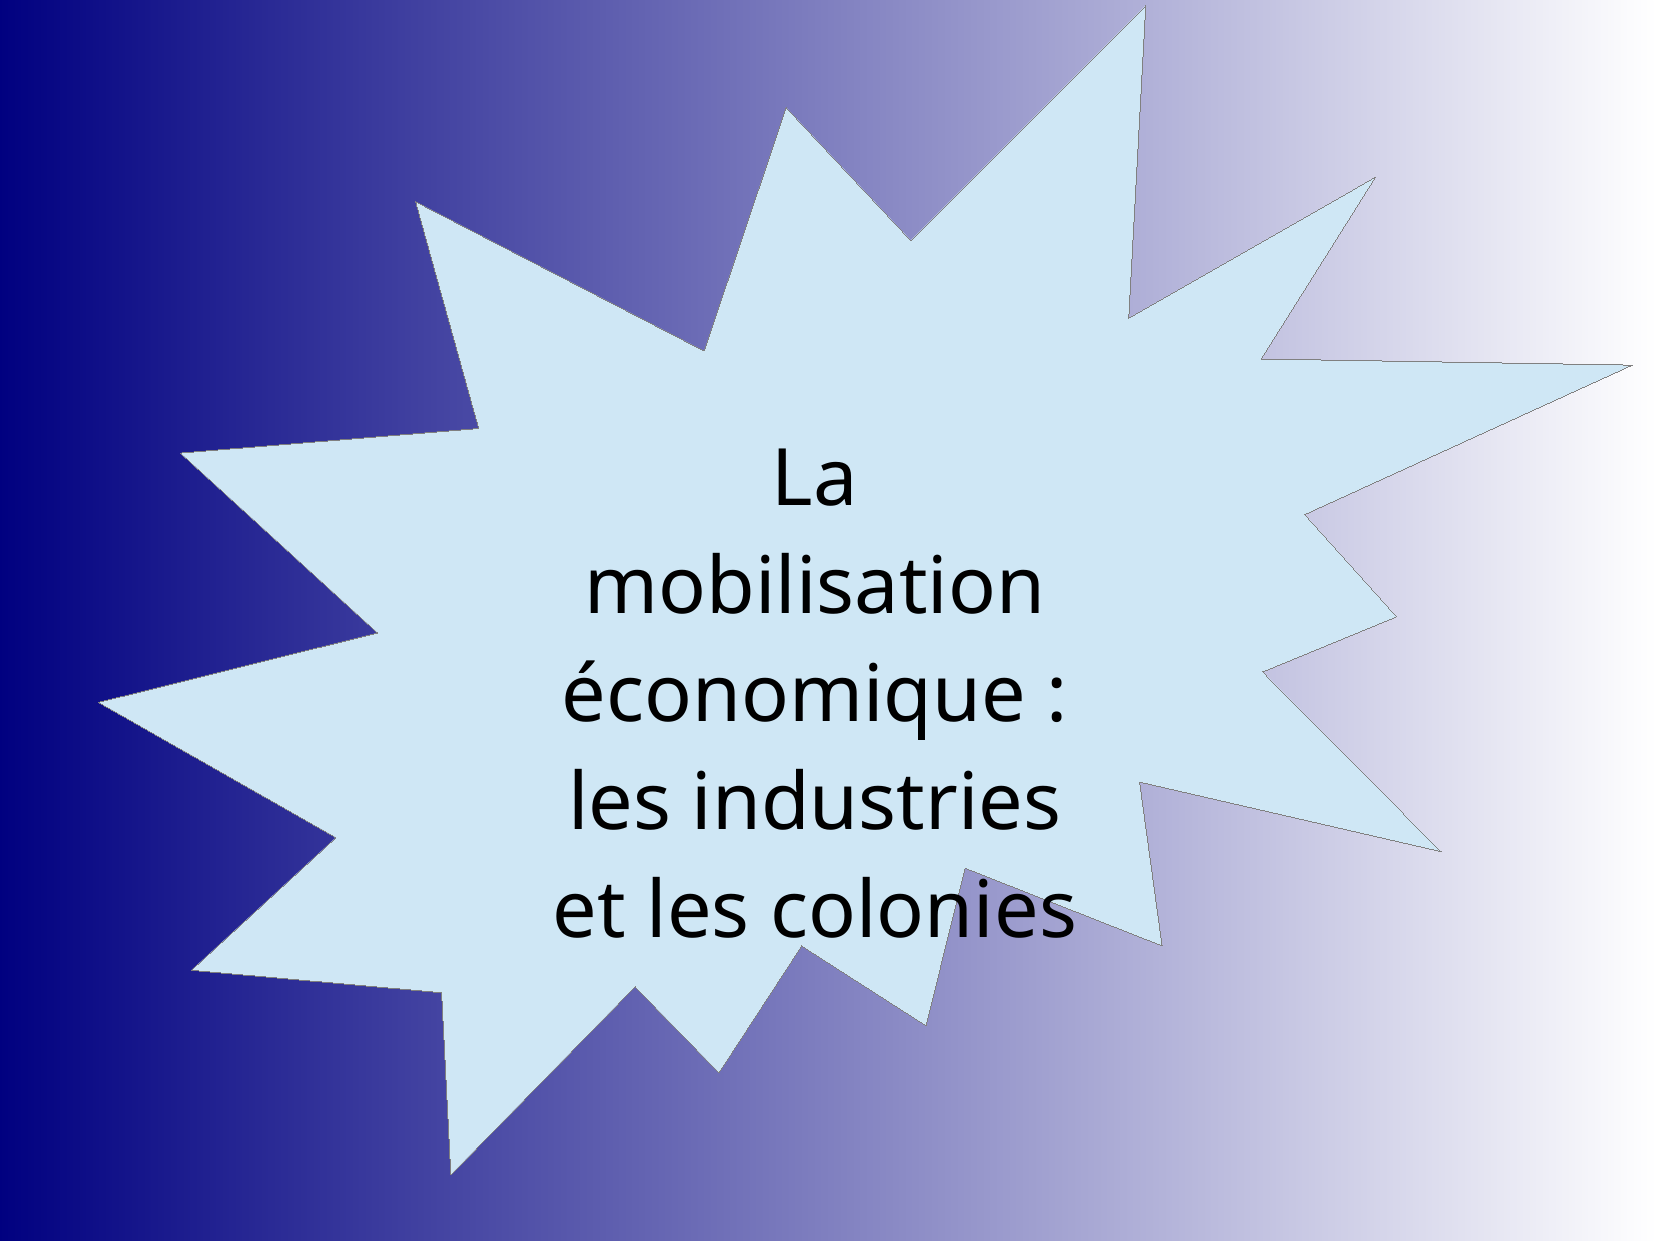

La mobilisation économique : les industries et les colonies